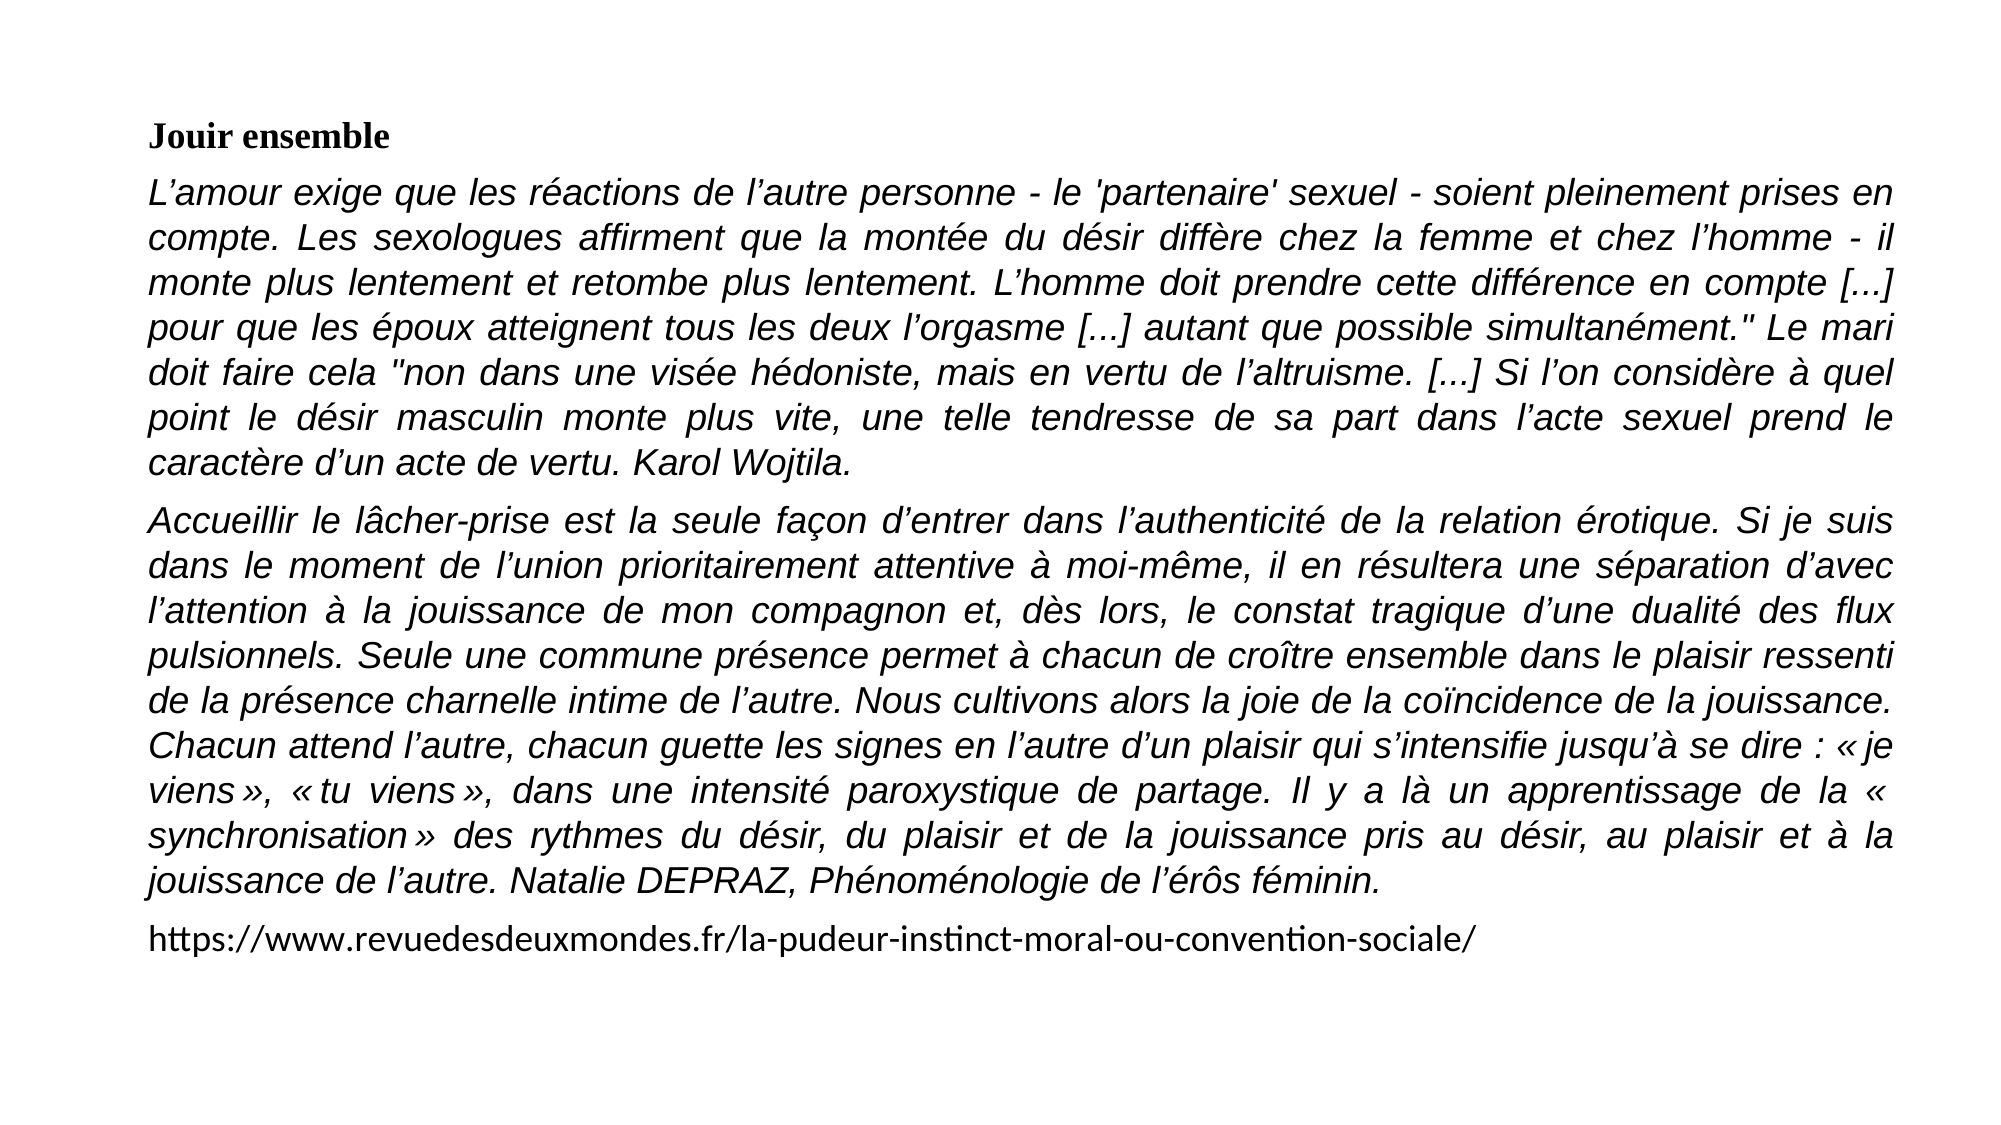

Jouir ensemble
L’amour exige que les réactions de l’autre personne - le 'partenaire' sexuel - soient pleinement prises en compte. Les sexologues affirment que la montée du désir diffère chez la femme et chez l’homme - il monte plus lentement et retombe plus lentement. L’homme doit prendre cette différence en compte [...] pour que les époux atteignent tous les deux l’orgasme [...] autant que possible simultanément." Le mari doit faire cela "non dans une visée hédoniste, mais en vertu de l’altruisme. [...] Si l’on considère à quel point le désir masculin monte plus vite, une telle tendresse de sa part dans l’acte sexuel prend le caractère d’un acte de vertu. Karol Wojtila.
Accueillir le lâcher-prise est la seule façon d’entrer dans l’authenticité de la relation érotique. Si je suis dans le moment de l’union prioritairement attentive à moi-même, il en résultera une séparation d’avec l’attention à la jouissance de mon compagnon et, dès lors, le constat tragique d’une dualité des flux pulsionnels. Seule une commune présence permet à chacun de croître ensemble dans le plaisir ressenti de la présence charnelle intime de l’autre. Nous cultivons alors la joie de la coïncidence de la jouissance. Chacun attend l’autre, chacun guette les signes en l’autre d’un plaisir qui s’intensifie jusqu’à se dire : « je viens », « tu viens », dans une intensité paroxystique de partage. Il y a là un apprentissage de la « synchronisation » des rythmes du désir, du plaisir et de la jouissance pris au désir, au plaisir et à la jouissance de l’autre. Natalie DEPRAZ, Phénoménologie de l’érôs féminin.
https://www.revuedesdeuxmondes.fr/la-pudeur-instinct-moral-ou-convention-sociale/